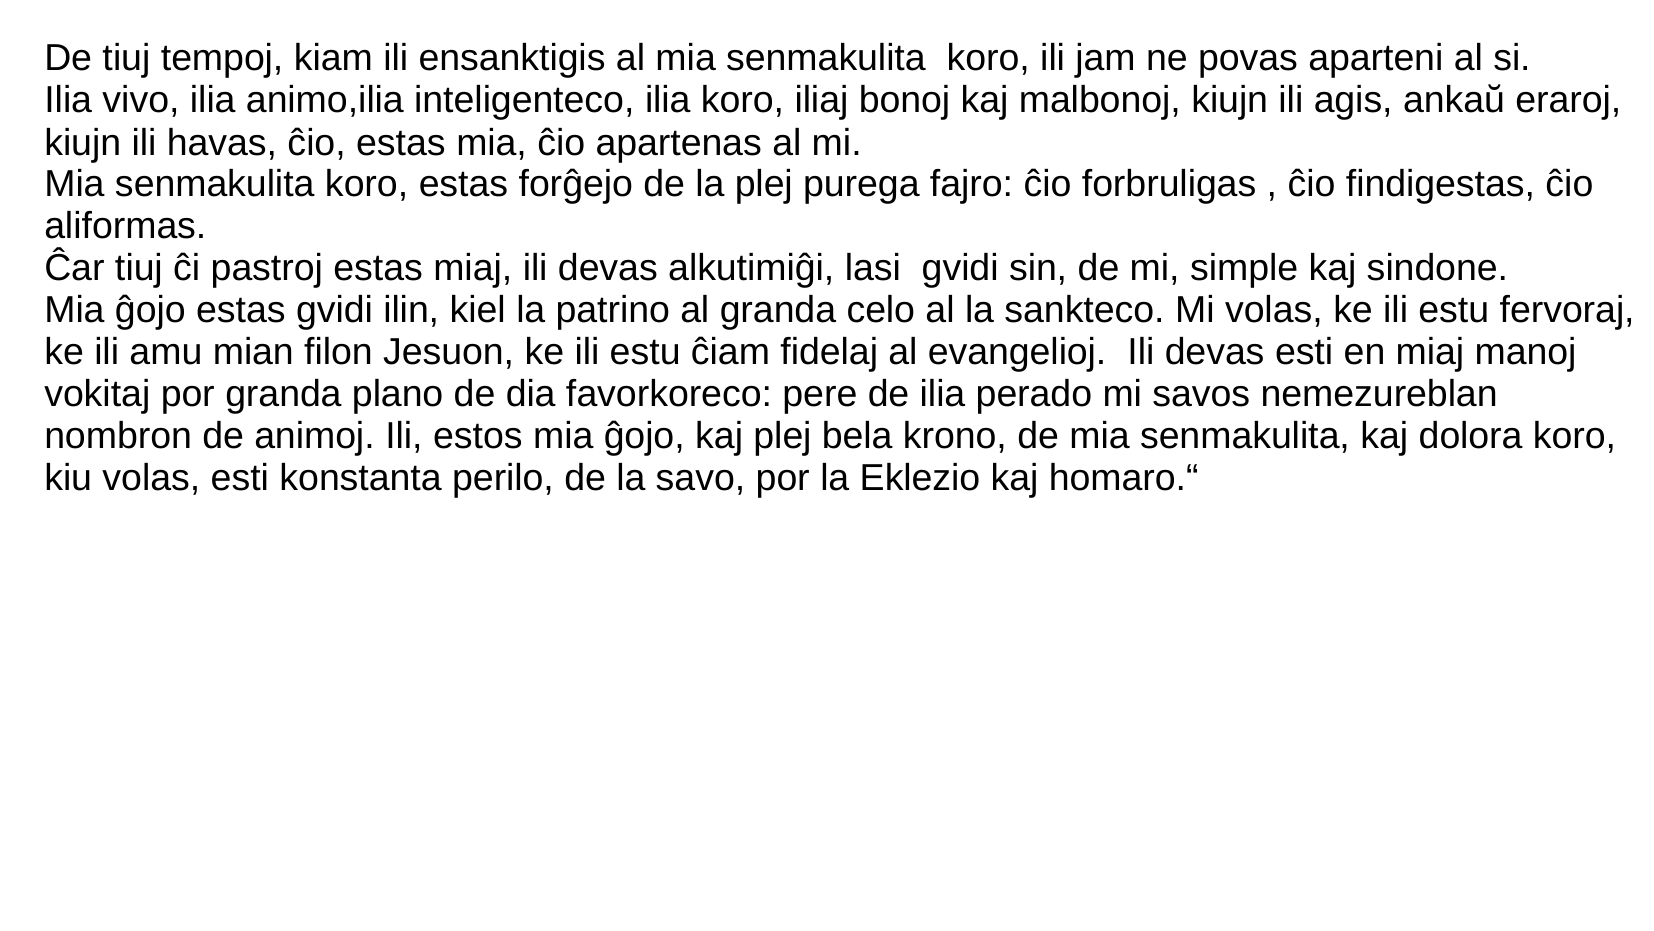

De tiuj tempoj, kiam ili ensanktigis al mia senmakulita koro, ili jam ne povas aparteni al si.
Ilia vivo, ilia animo,ilia inteligenteco, ilia koro, iliaj bonoj kaj malbonoj, kiujn ili agis, ankaŭ eraroj, kiujn ili havas, ĉio, estas mia, ĉio apartenas al mi.
Mia senmakulita koro, estas forĝejo de la plej purega fajro: ĉio forbruligas , ĉio findigestas, ĉio aliformas.
Ĉar tiuj ĉi pastroj estas miaj, ili devas alkutimiĝi, lasi gvidi sin, de mi, simple kaj sindone.
Mia ĝojo estas gvidi ilin, kiel la patrino al granda celo al la sankteco. Mi volas, ke ili estu fervoraj, ke ili amu mian filon Jesuon, ke ili estu ĉiam fidelaj al evangelioj. Ili devas esti en miaj manoj vokitaj por granda plano de dia favorkoreco: pere de ilia perado mi savos nemezureblan nombron de animoj. Ili, estos mia ĝojo, kaj plej bela krono, de mia senmakulita, kaj dolora koro, kiu volas, esti konstanta perilo, de la savo, por la Eklezio kaj homaro.“